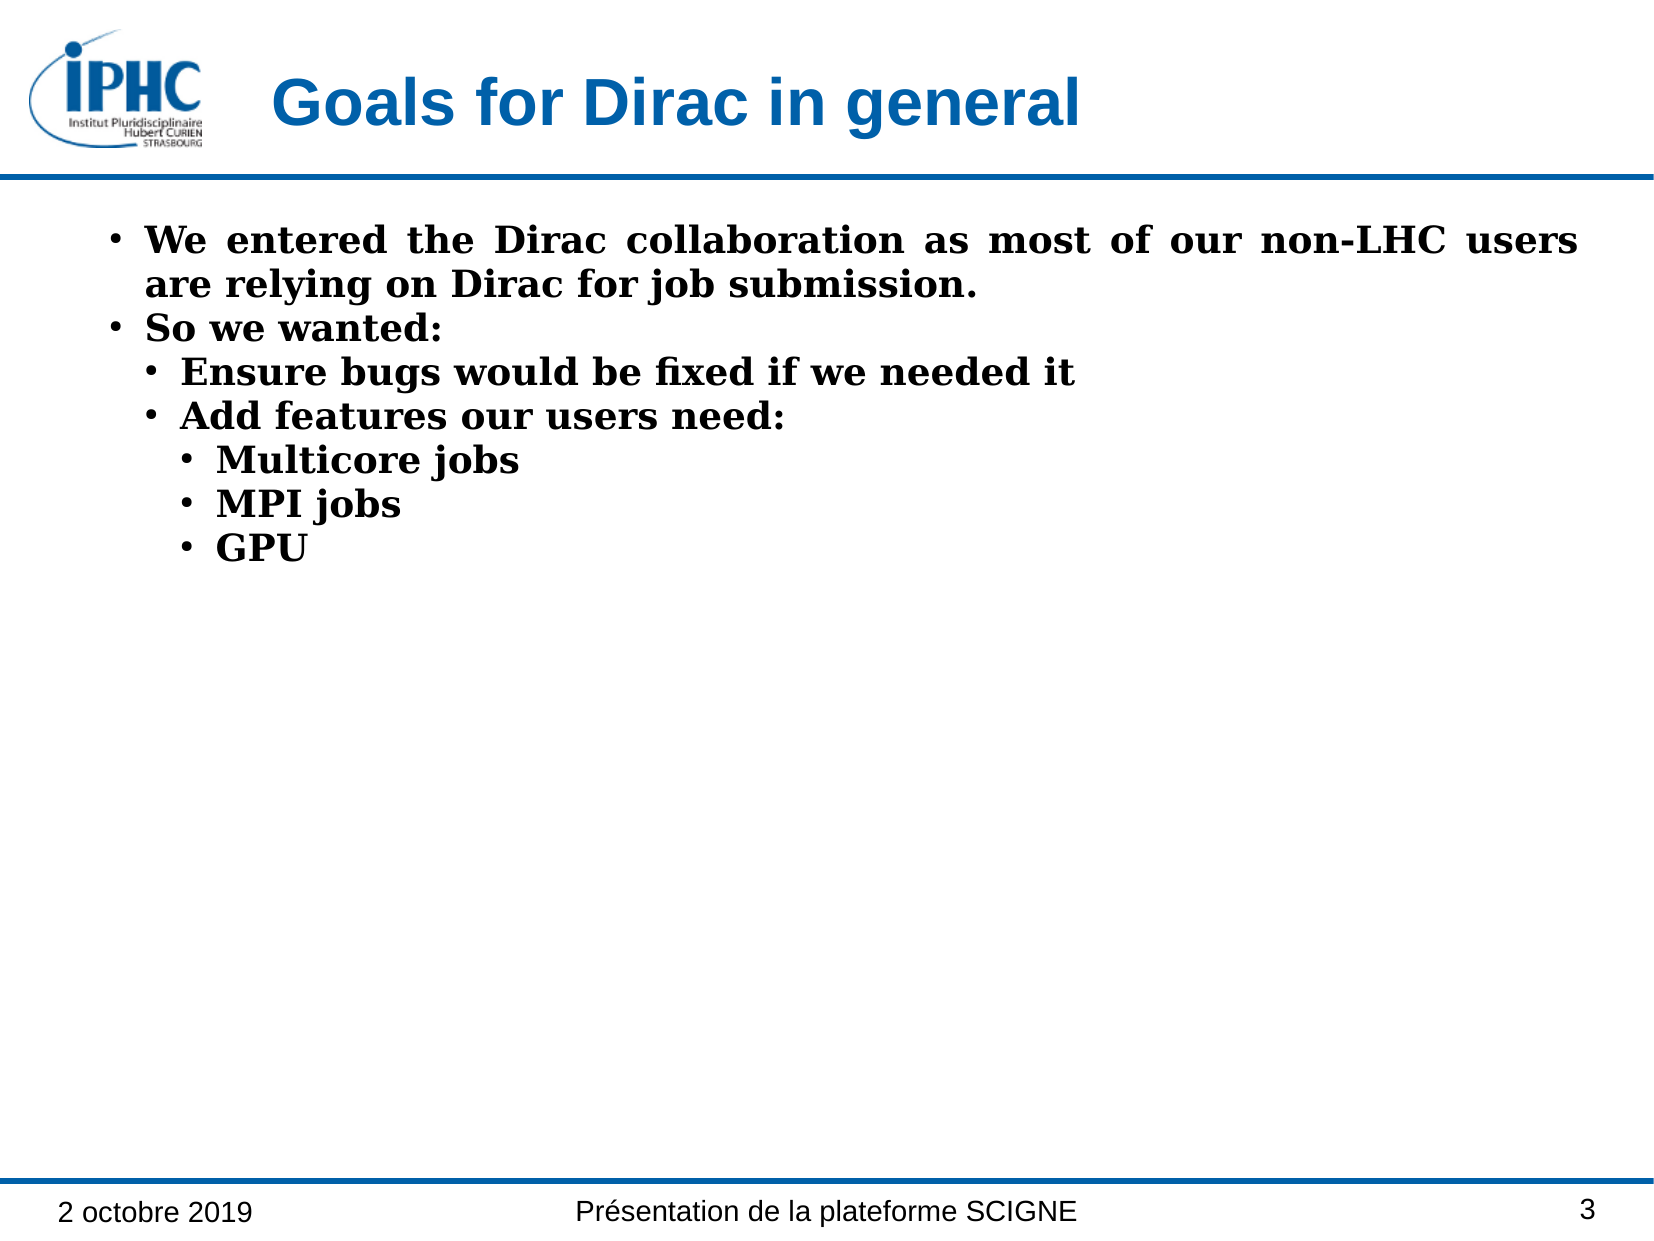

Goals for Dirac in general
We entered the Dirac collaboration as most of our non-LHC users are relying on Dirac for job submission.
So we wanted:
Ensure bugs would be fixed if we needed it
Add features our users need:
Multicore jobs
MPI jobs
GPU
3
Présentation de la plateforme SCIGNE
2 octobre 2019